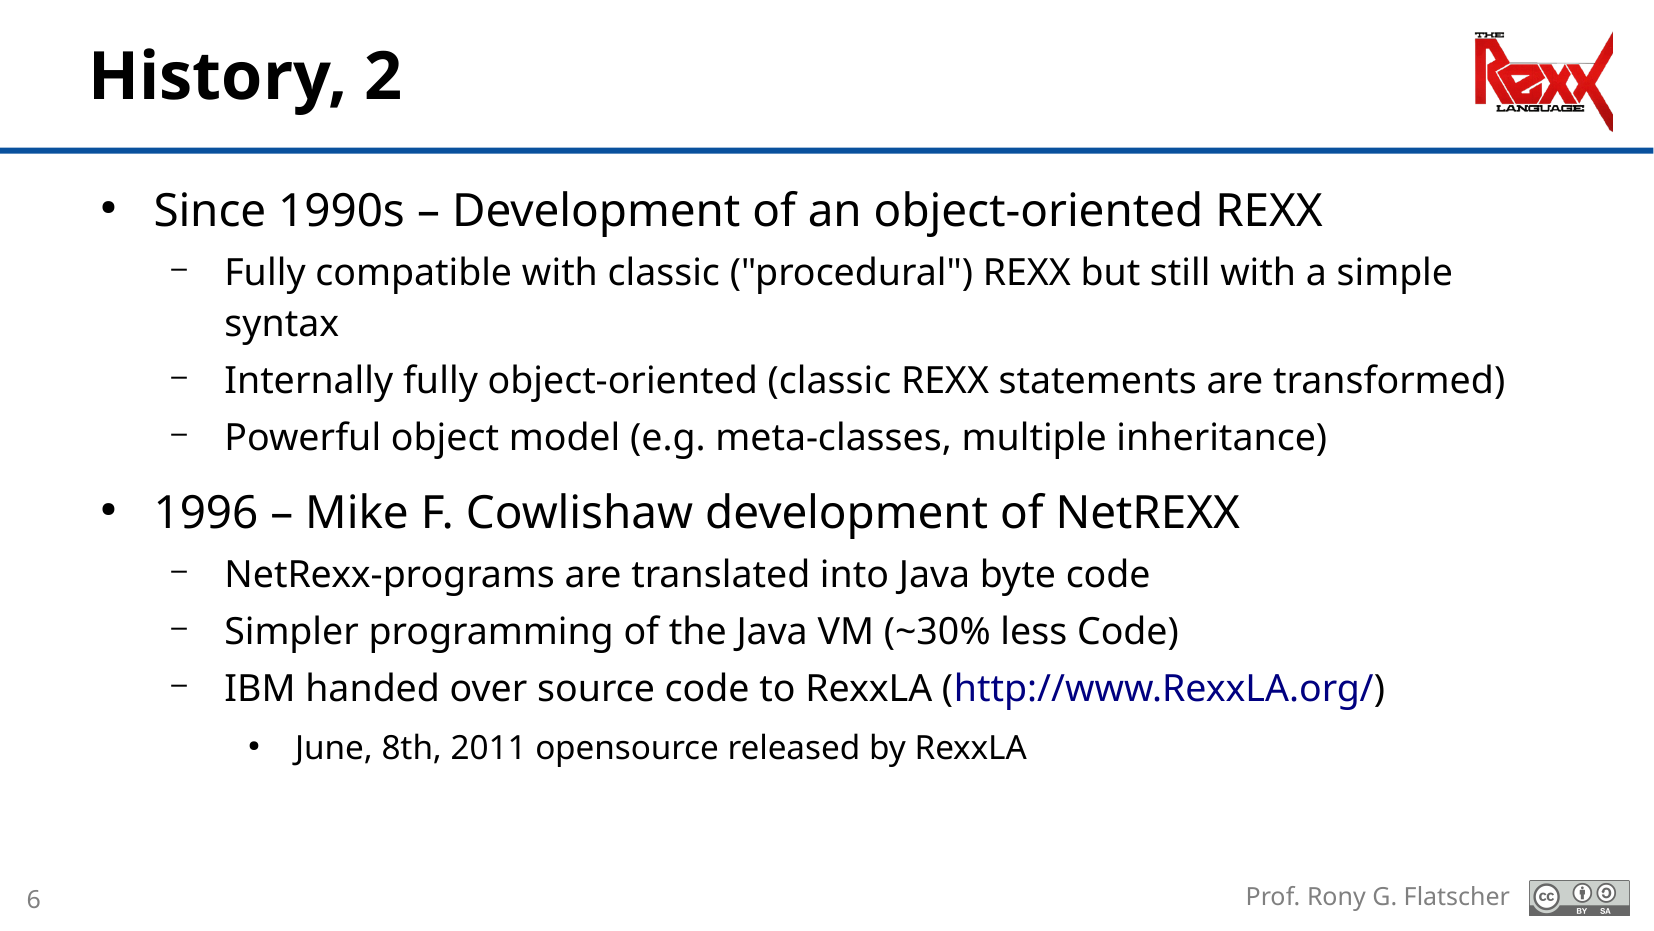

# History, 2
Since 1990s – Development of an object-oriented REXX
Fully compatible with classic ("procedural") REXX but still with a simple syntax
Internally fully object-oriented (classic REXX statements are transformed)
Powerful object model (e.g. meta-classes, multiple inheritance)
1996 – Mike F. Cowlishaw development of NetREXX
NetRexx-programs are translated into Java byte code
Simpler programming of the Java VM (~30% less Code)
IBM handed over source code to RexxLA (http://www.RexxLA.org/)
June, 8th, 2011 opensource released by RexxLA